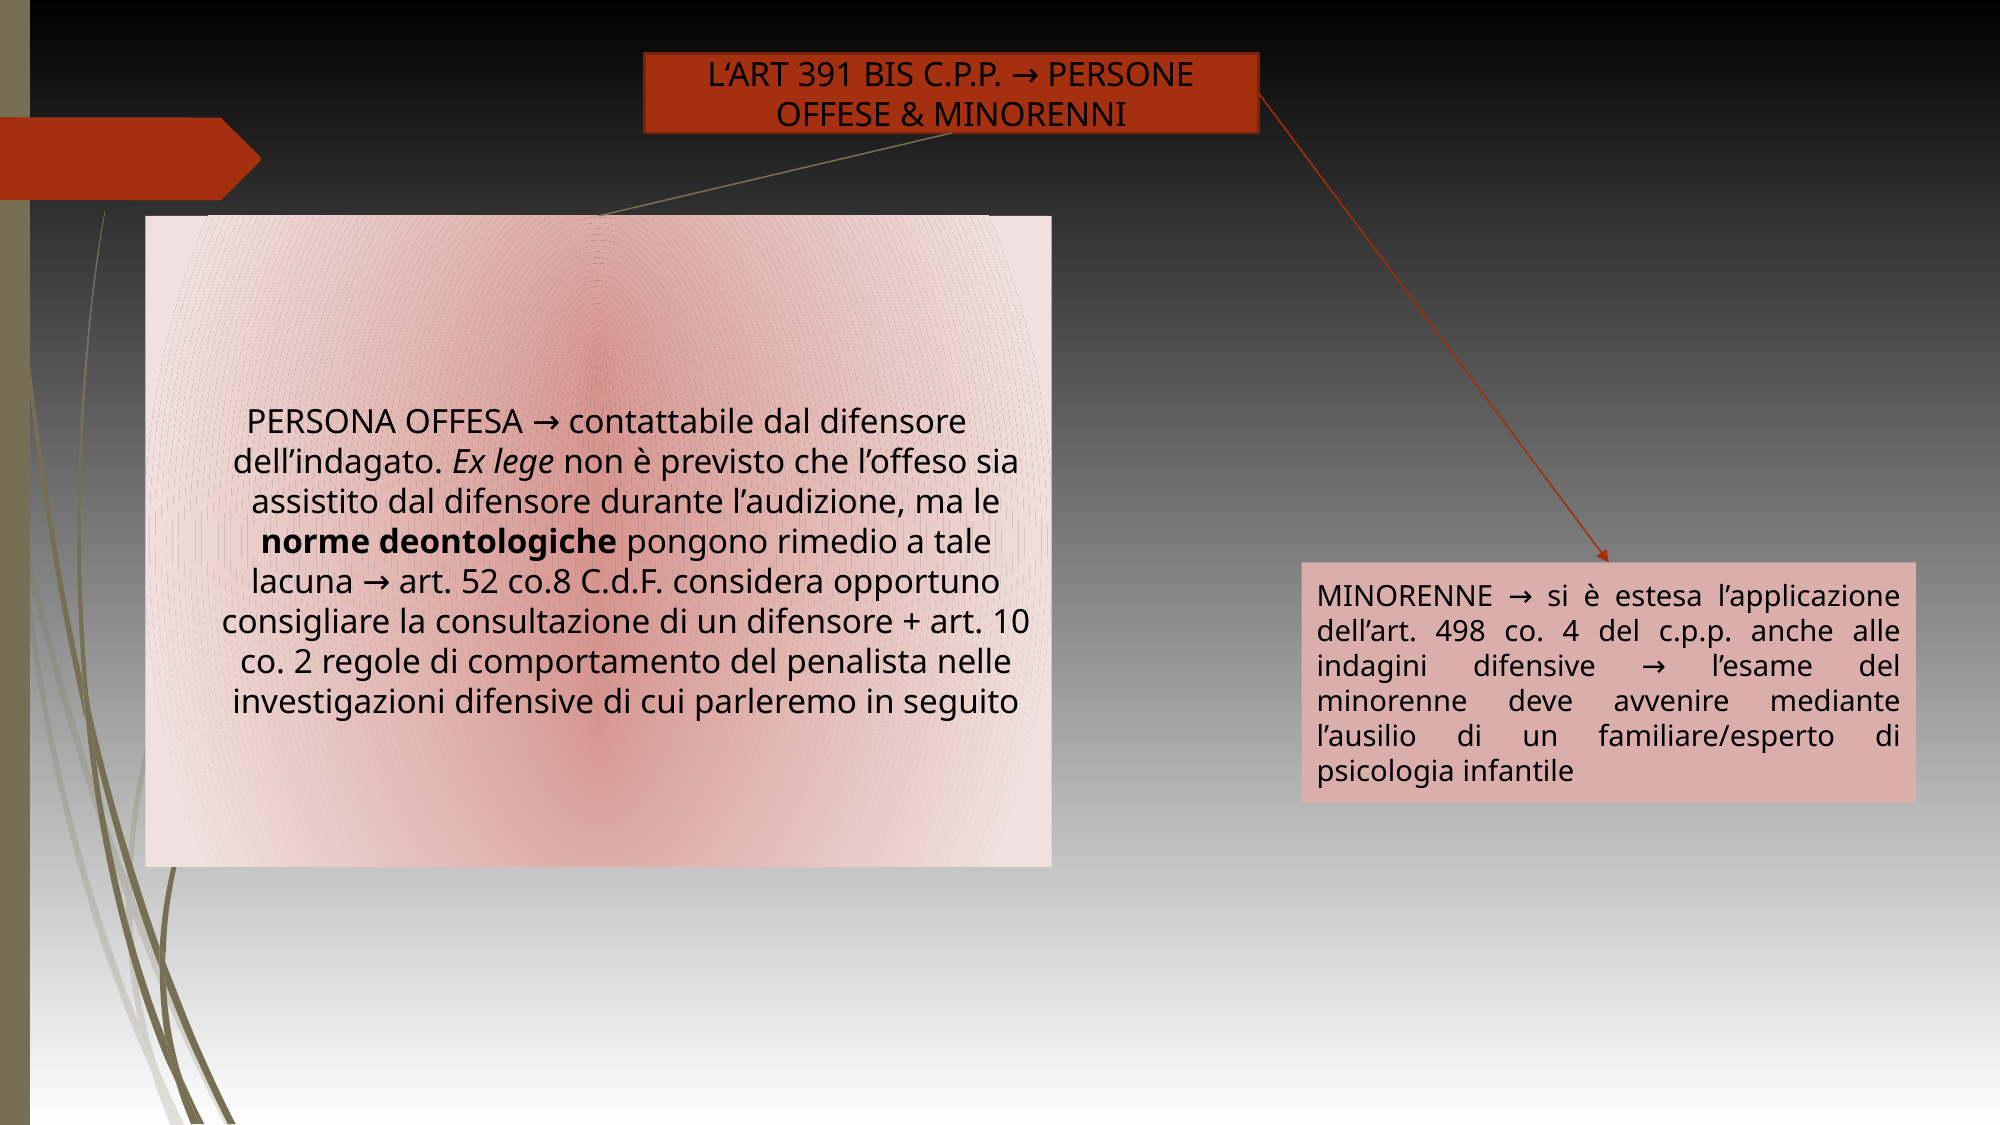

L‘ART 391 BIS C.P.P. → PERSONE OFFESE & MINORENNI
# PERSONA OFFESA → contattabile dal difensore dell’indagato. Ex lege non è previsto che l’offeso sia assistito dal difensore durante l’audizione, ma le norme deontologiche pongono rimedio a tale lacuna → art. 52 co.8 C.d.F. considera opportuno consigliare la consultazione di un difensore + art. 10 co. 2 regole di comportamento del penalista nelle investigazioni difensive di cui parleremo in seguito
MINORENNE → si è estesa l’applicazione dell’art. 498 co. 4 del c.p.p. anche alle indagini difensive → l’esame del minorenne deve avvenire mediante l’ausilio di un familiare/esperto di psicologia infantile